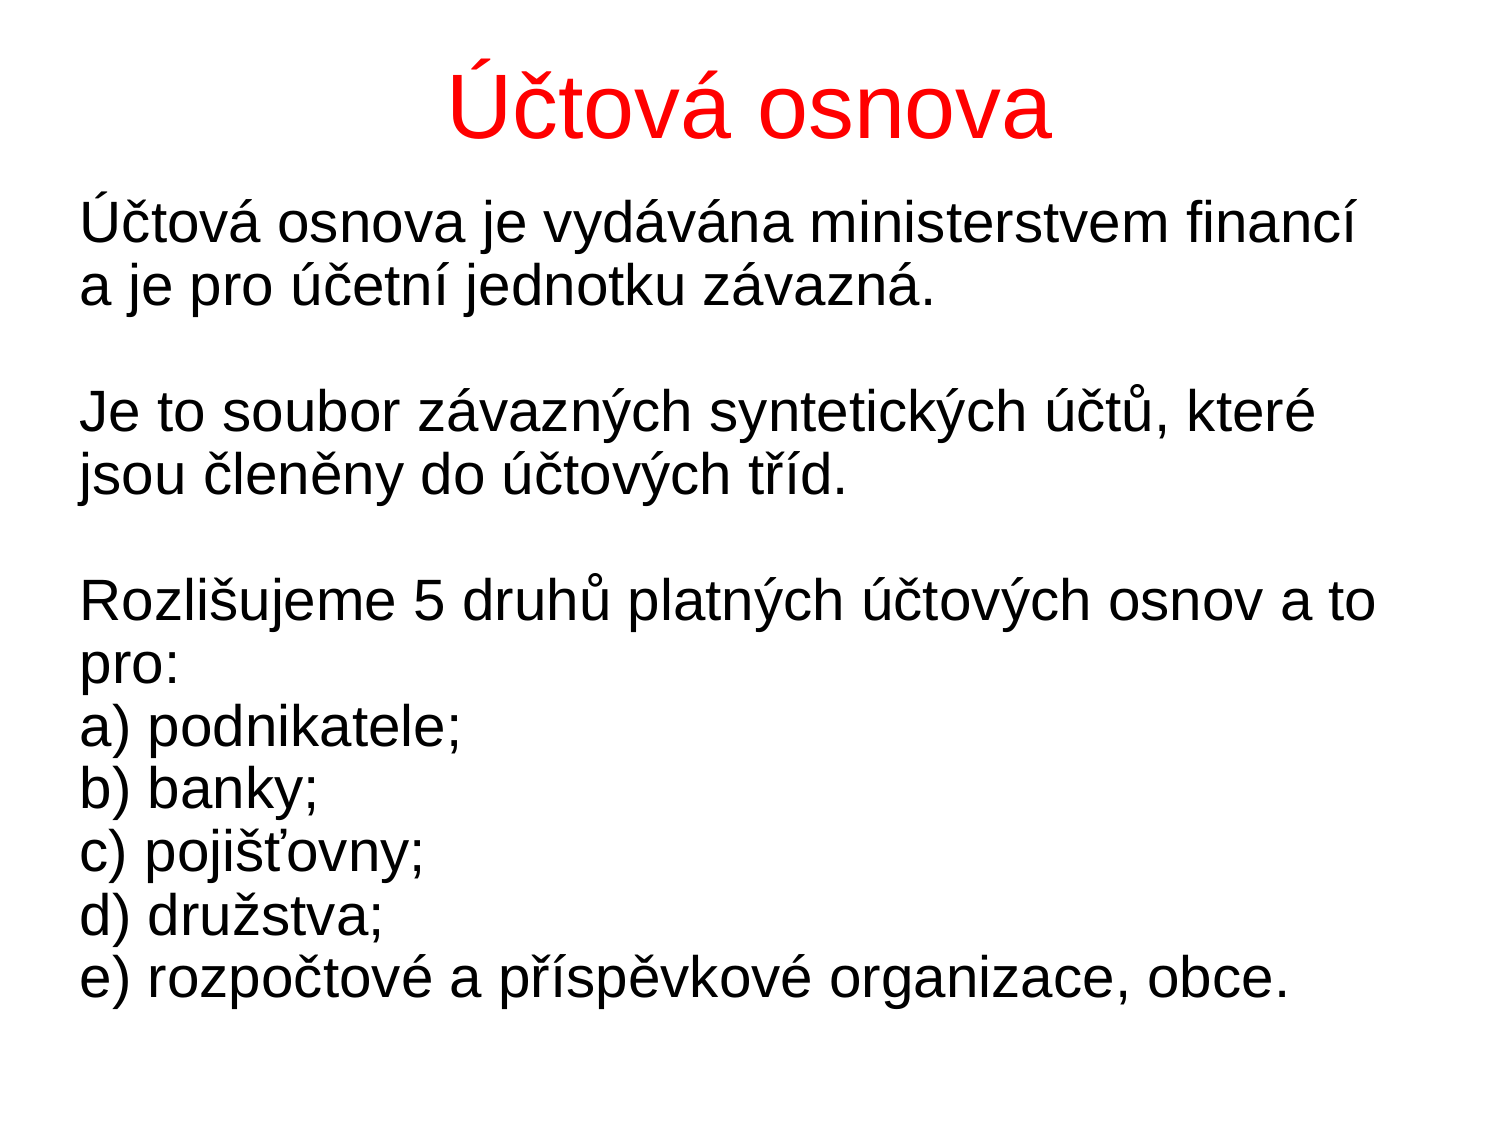

Účtová osnova
# Účtová osnova je vydávána ministerstvem financí
a je pro účetní jednotku závazná.
Je to soubor závazných syntetických účtů, které jsou členěny do účtových tříd.
Rozlišujeme 5 druhů platných účtových osnov a to pro:
a) podnikatele;
b) banky;
c) pojišťovny;
d) družstva;
e) rozpočtové a příspěvkové organizace, obce.